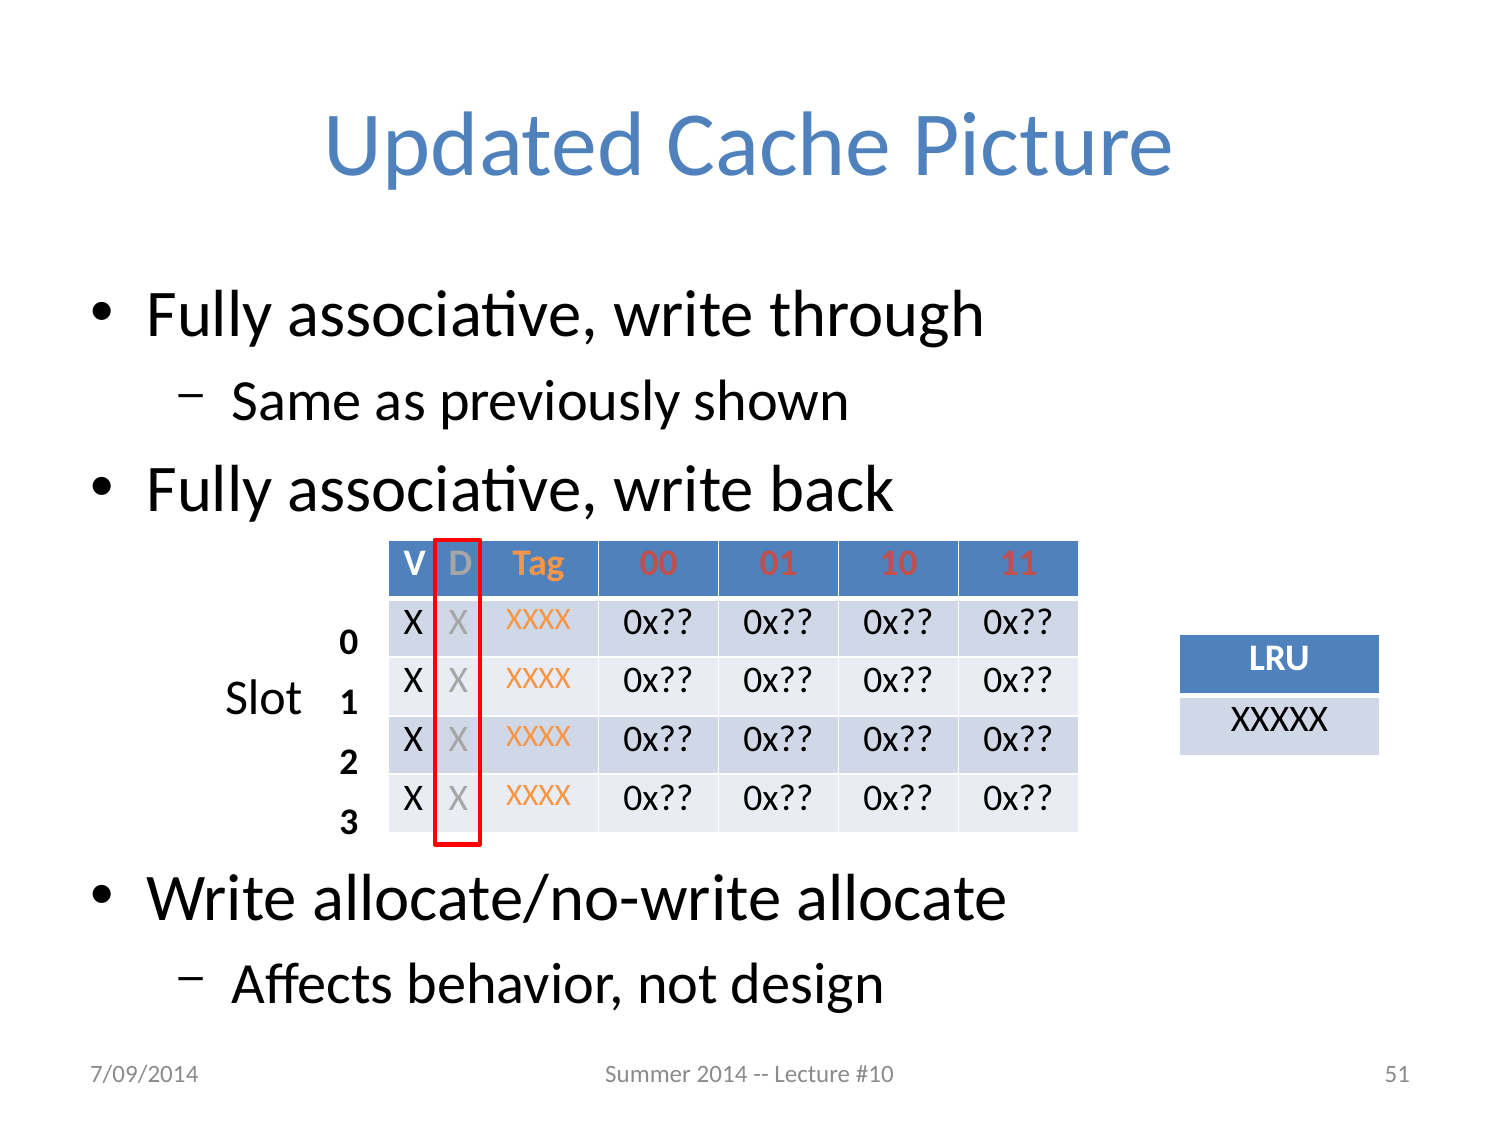

# Updated Cache Picture
Fully associative, write through
Same as previously shown
Fully associative, write back
Write allocate/no-write allocate
Affects behavior, not design
| |
| --- |
| 0 |
| 1 |
| 2 |
| 3 |
| V | D | Tag | 00 | 01 | 10 | 11 |
| --- | --- | --- | --- | --- | --- | --- |
| X | X | XXXX | 0x?? | 0x?? | 0x?? | 0x?? |
| X | X | XXXX | 0x?? | 0x?? | 0x?? | 0x?? |
| X | X | XXXX | 0x?? | 0x?? | 0x?? | 0x?? |
| X | X | XXXX | 0x?? | 0x?? | 0x?? | 0x?? |
| LRU |
| --- |
| XXXXX |
Slot
7/09/2014
Summer 2014 -- Lecture #10